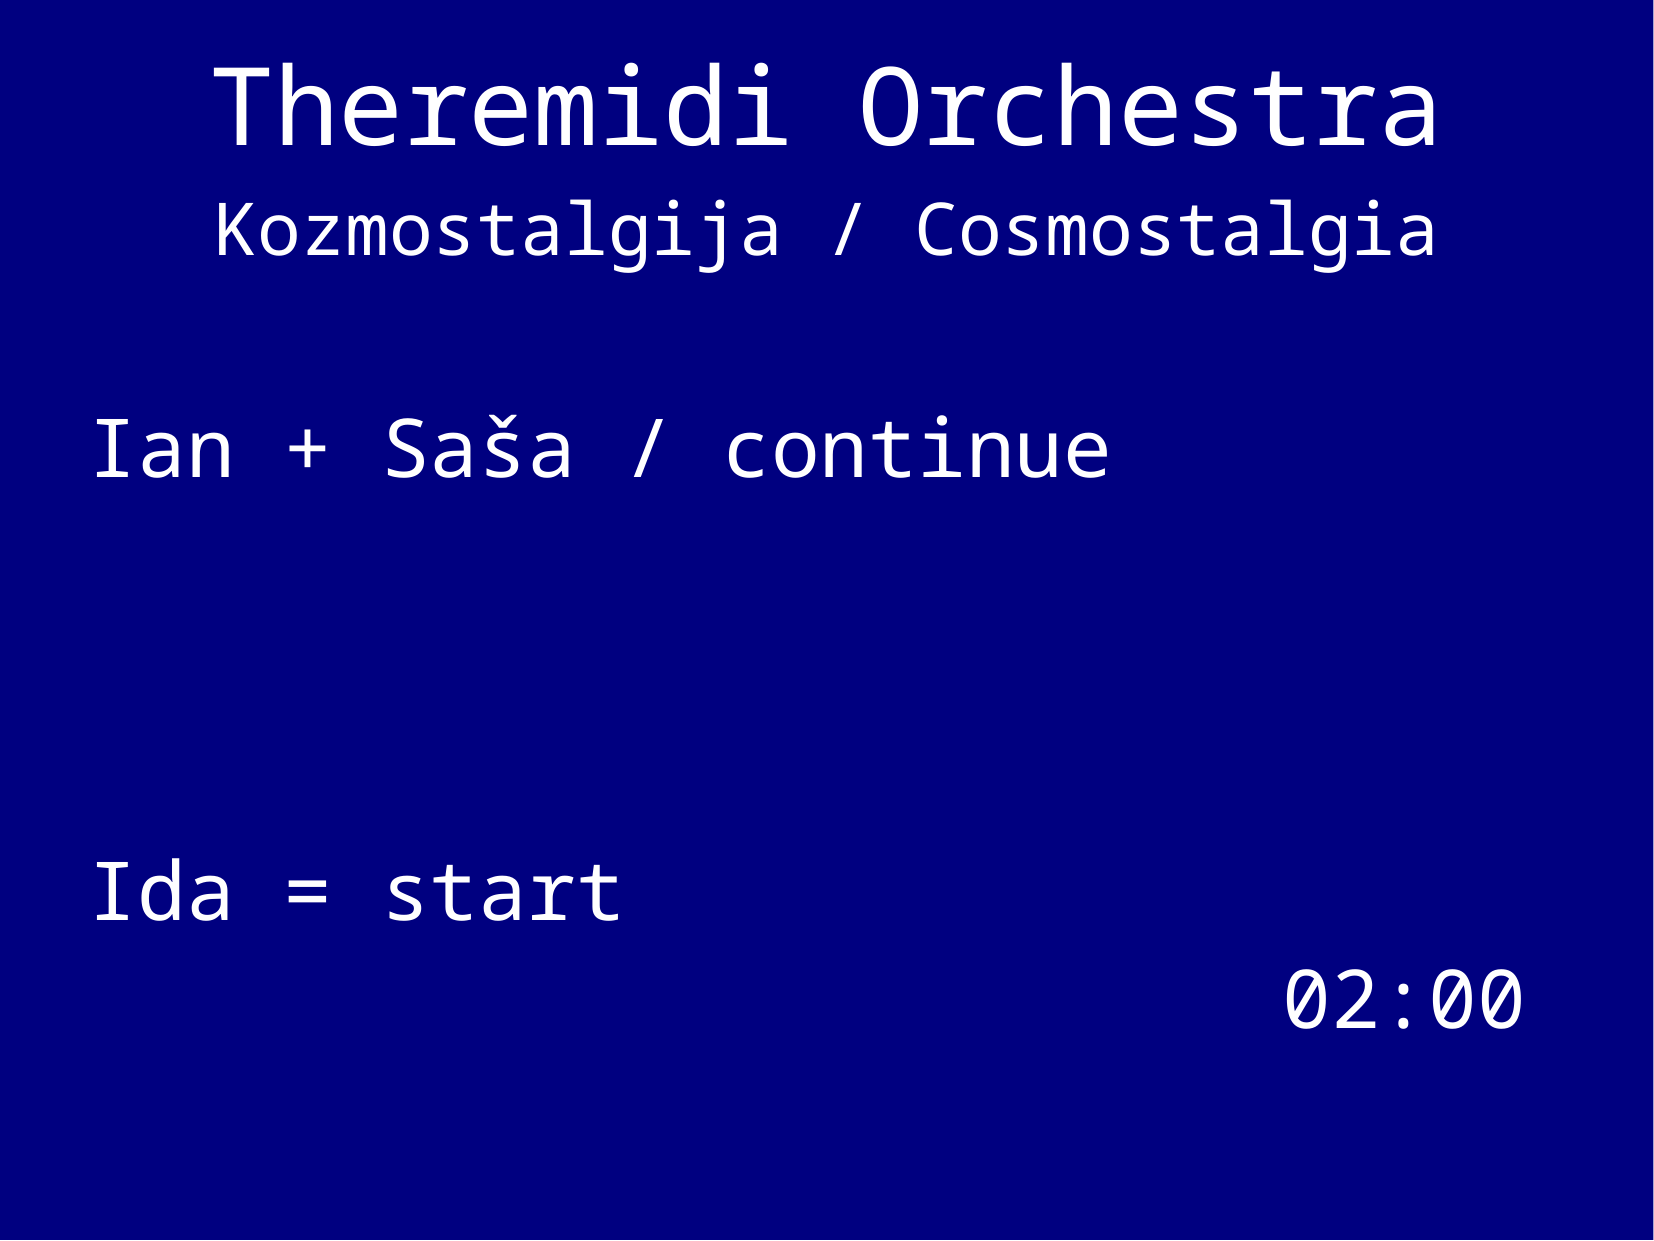

# Theremidi Orchestra Kozmostalgija / Cosmostalgia
Ian + Saša / continue
Ida = start
02:00